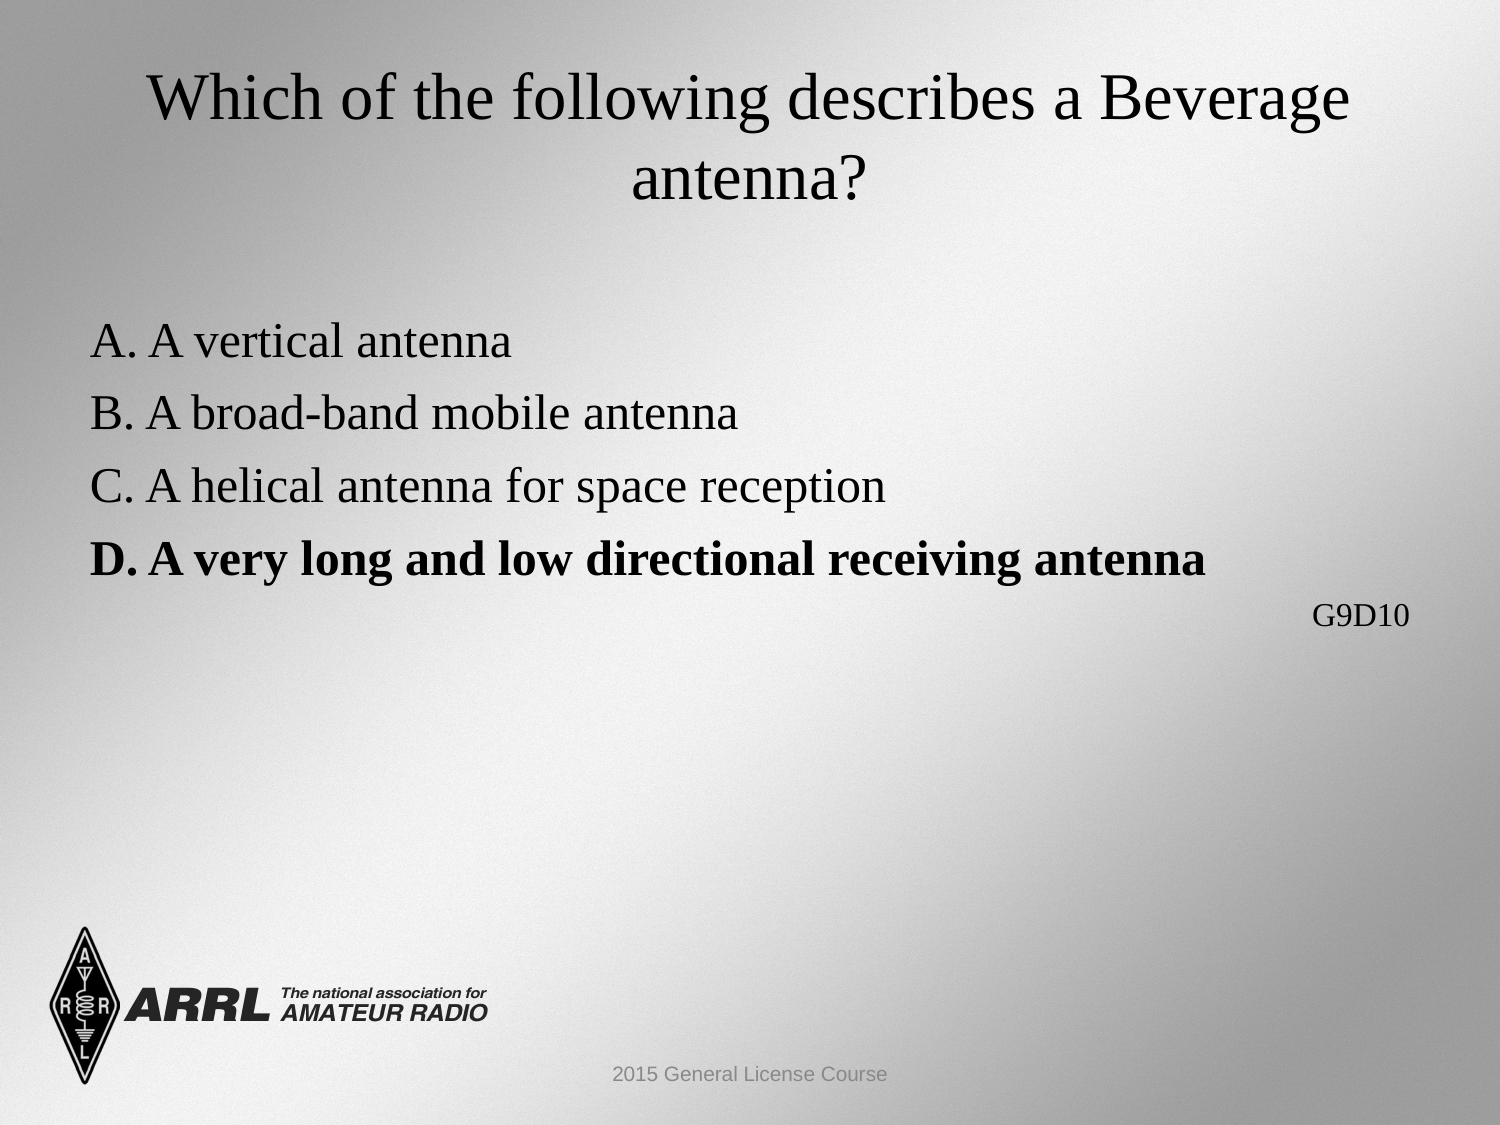

# Which of the following describes a Beverage antenna?
A. A vertical antenna
B. A broad-band mobile antenna
C. A helical antenna for space reception
D. A very long and low directional receiving antenna
 G9D10
2015 General License Course